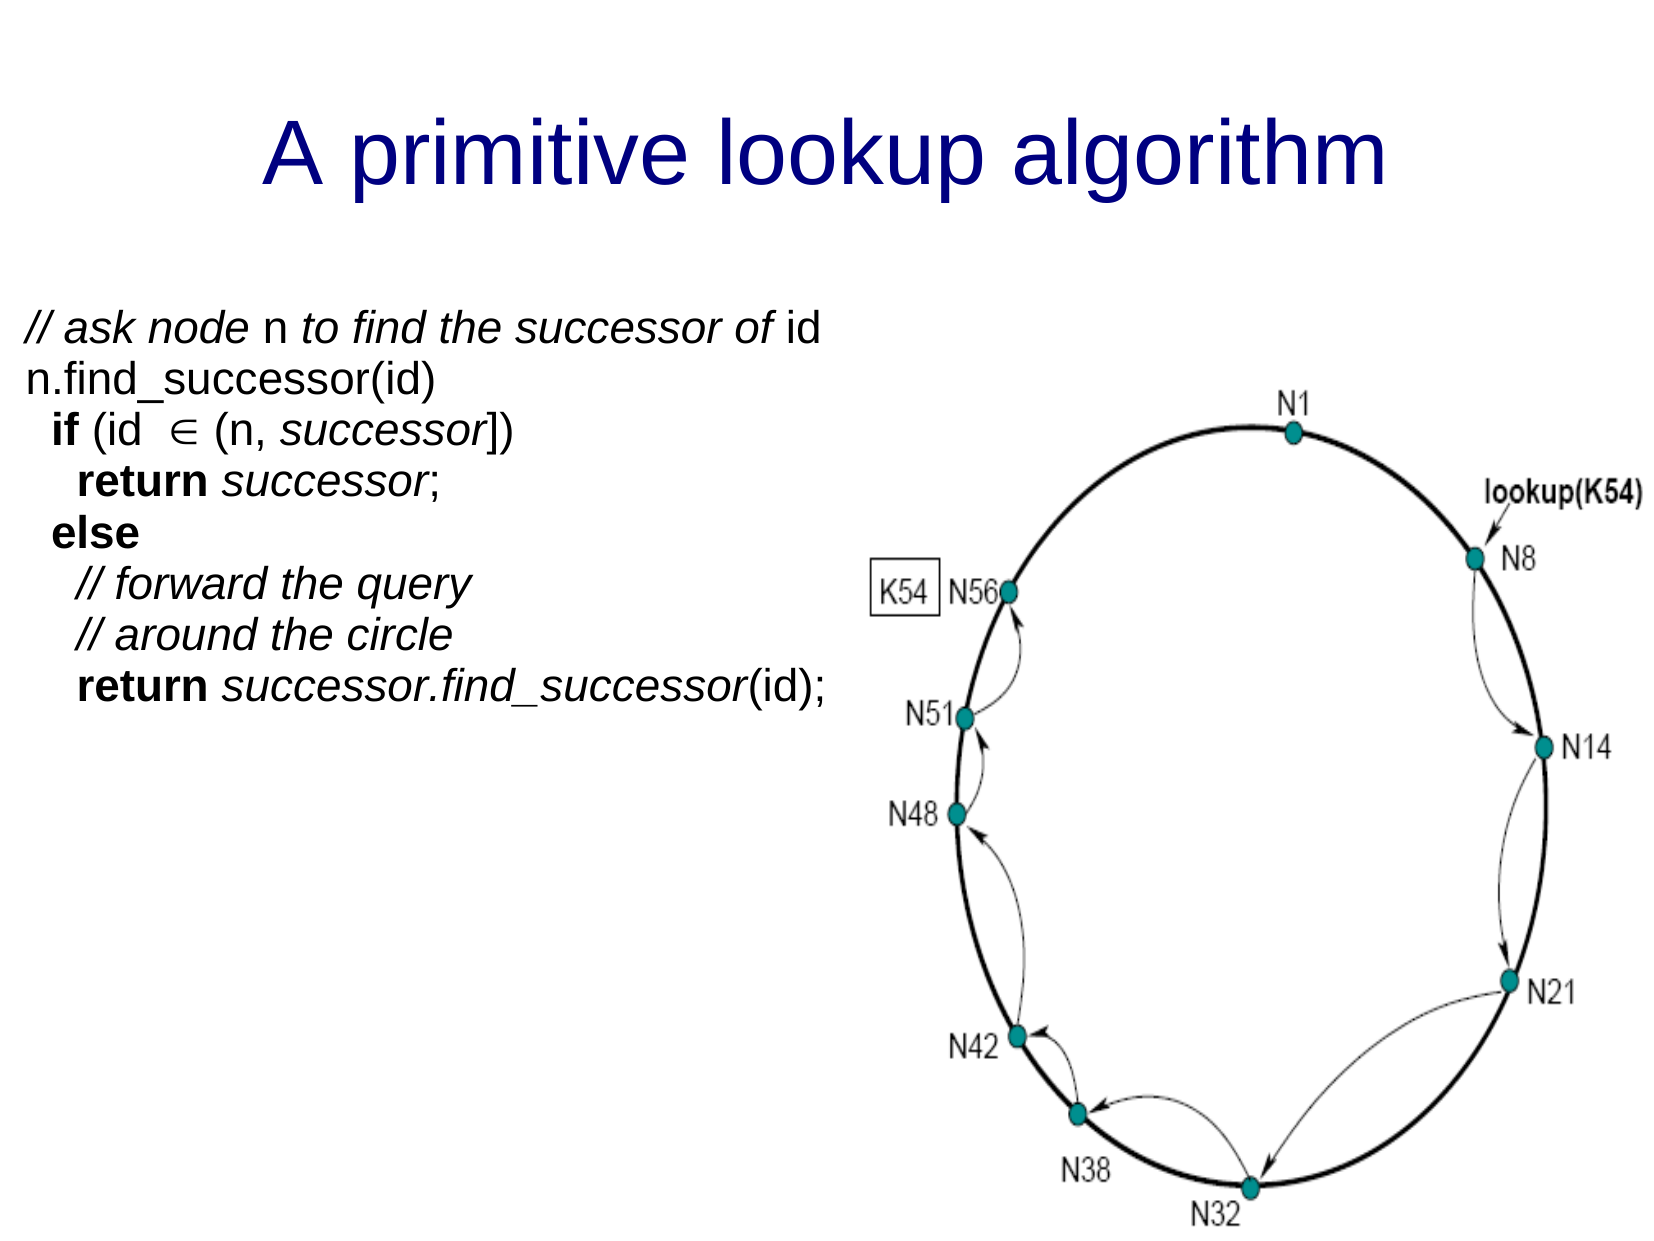

# A primitive lookup algorithm
// ask node n to find the successor of id
n.find_successor(id)
 if (id  (n, successor])
 return successor;
 else
 // forward the query
 // around the circle
 return successor.find_successor(id);
12